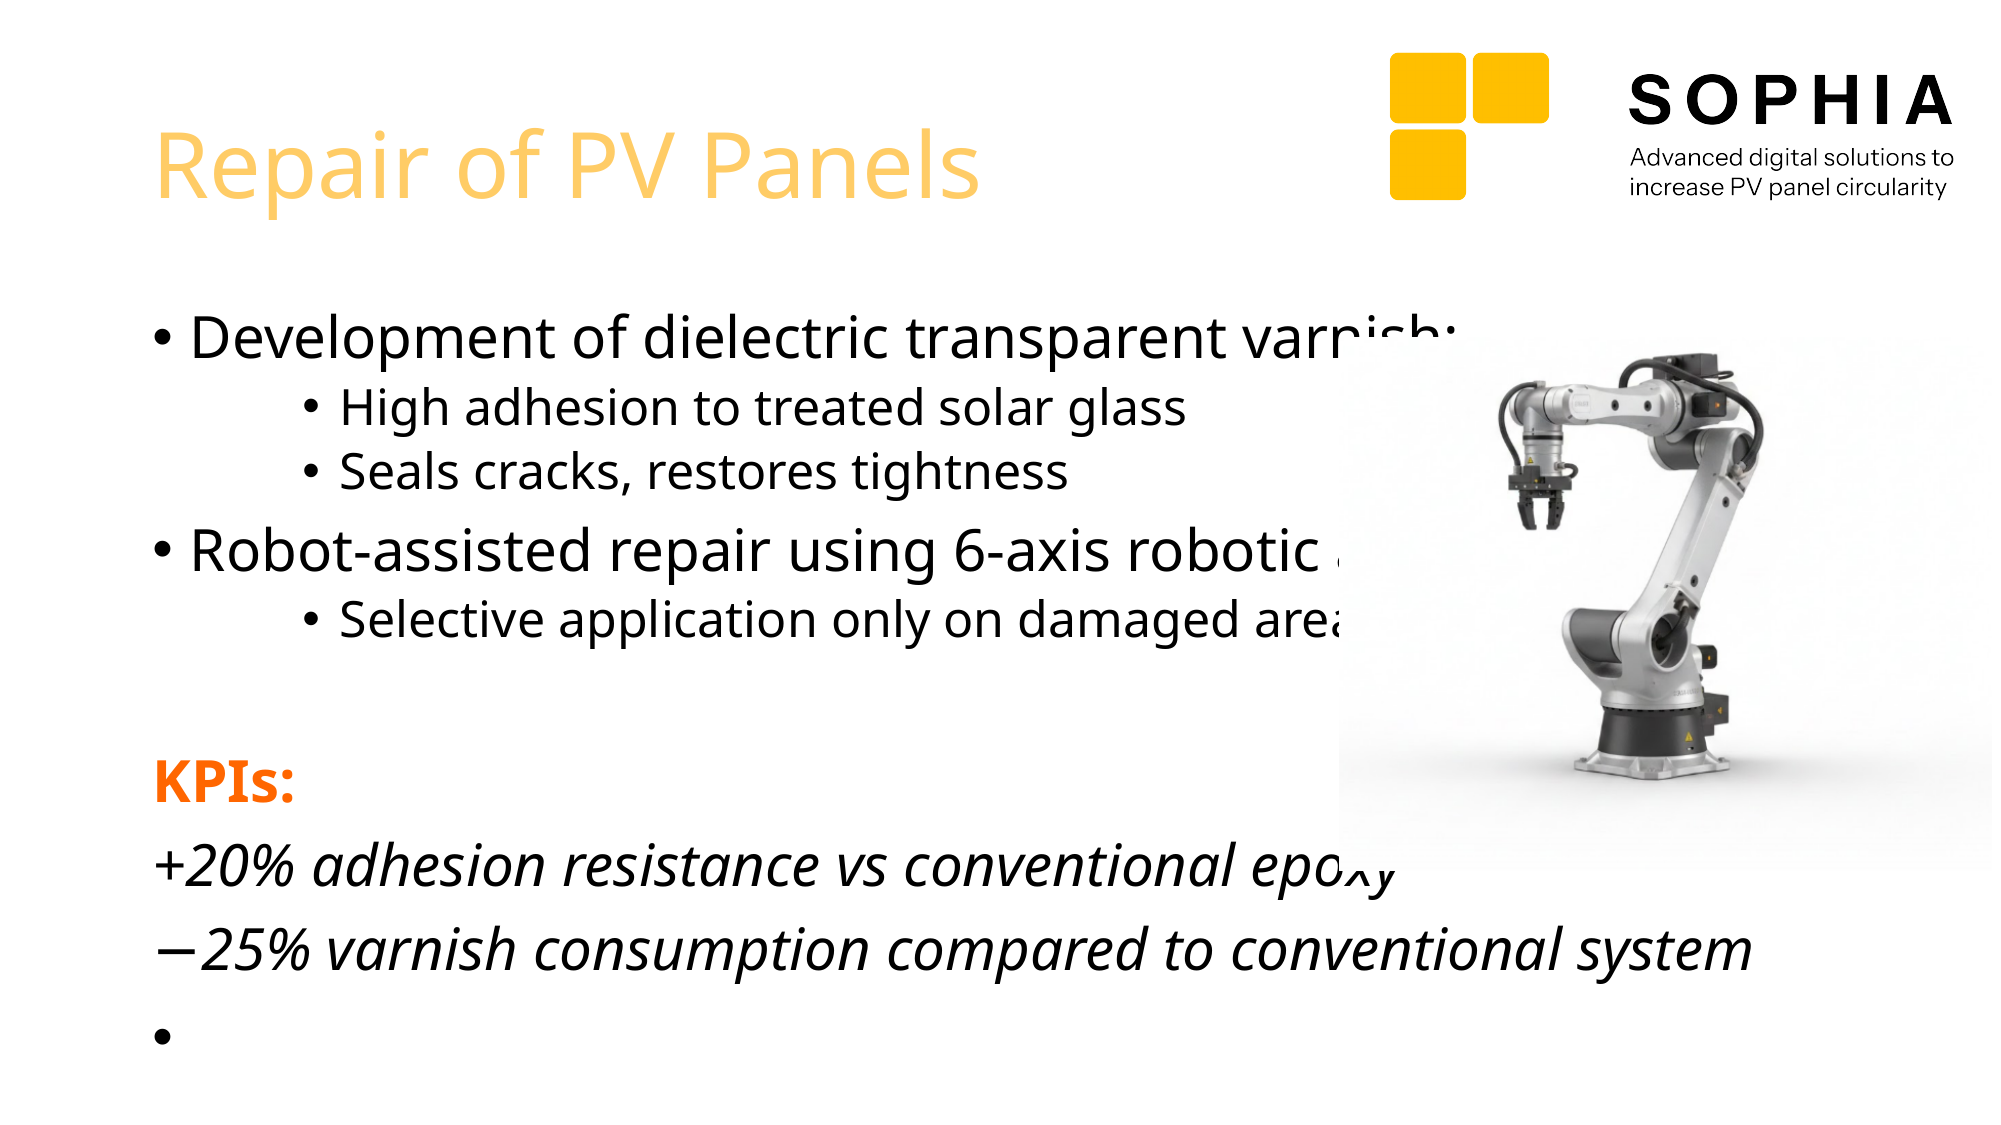

# Repair of PV Panels
Development of dielectric transparent varnish:
High adhesion to treated solar glass
Seals cracks, restores tightness
Robot-assisted repair using 6-axis robotic arm
Selective application only on damaged areas
KPIs:
+20% adhesion resistance vs conventional epoxy
−25% varnish consumption compared to conventional system